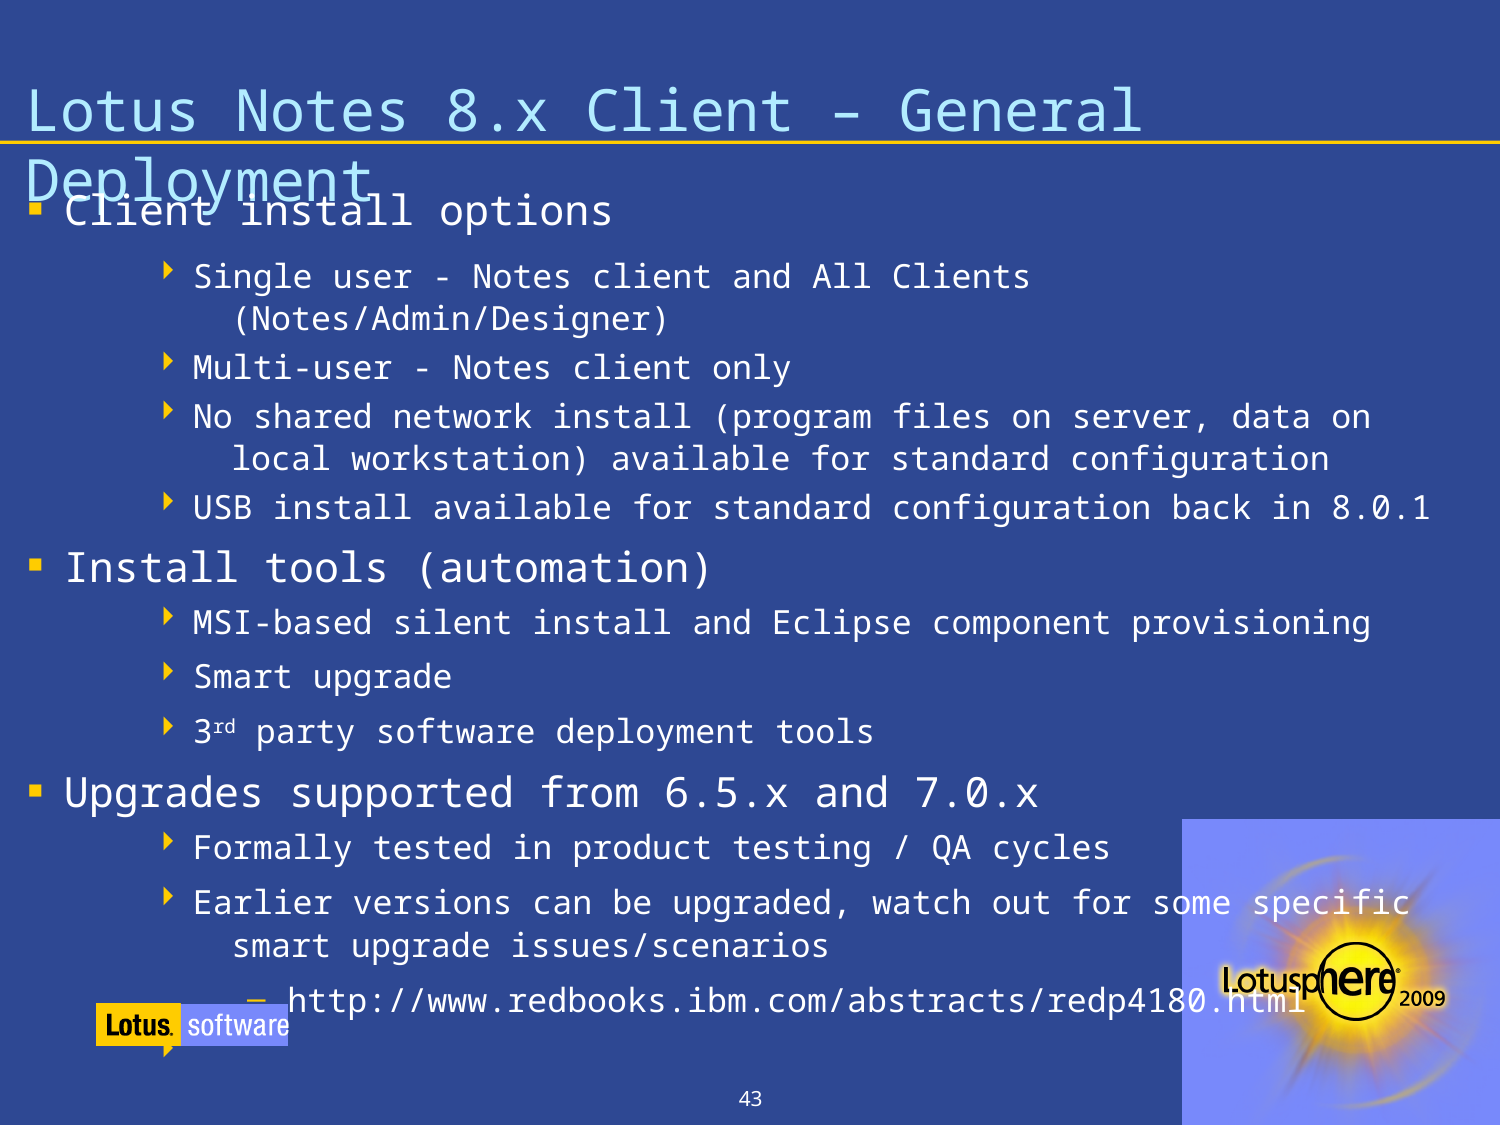

# Lotus Notes 8.x Client – General Deployment
Client install options
Single user - Notes client and All Clients (Notes/Admin/Designer)
Multi-user - Notes client only
No shared network install (program files on server, data on local workstation) available for standard configuration
USB install available for standard configuration back in 8.0.1
Install tools (automation)
MSI-based silent install and Eclipse component provisioning
Smart upgrade
3rd party software deployment tools
Upgrades supported from 6.5.x and 7.0.x
Formally tested in product testing / QA cycles
Earlier versions can be upgraded, watch out for some specific smart upgrade issues/scenarios
http://www.redbooks.ibm.com/abstracts/redp4180.html
43